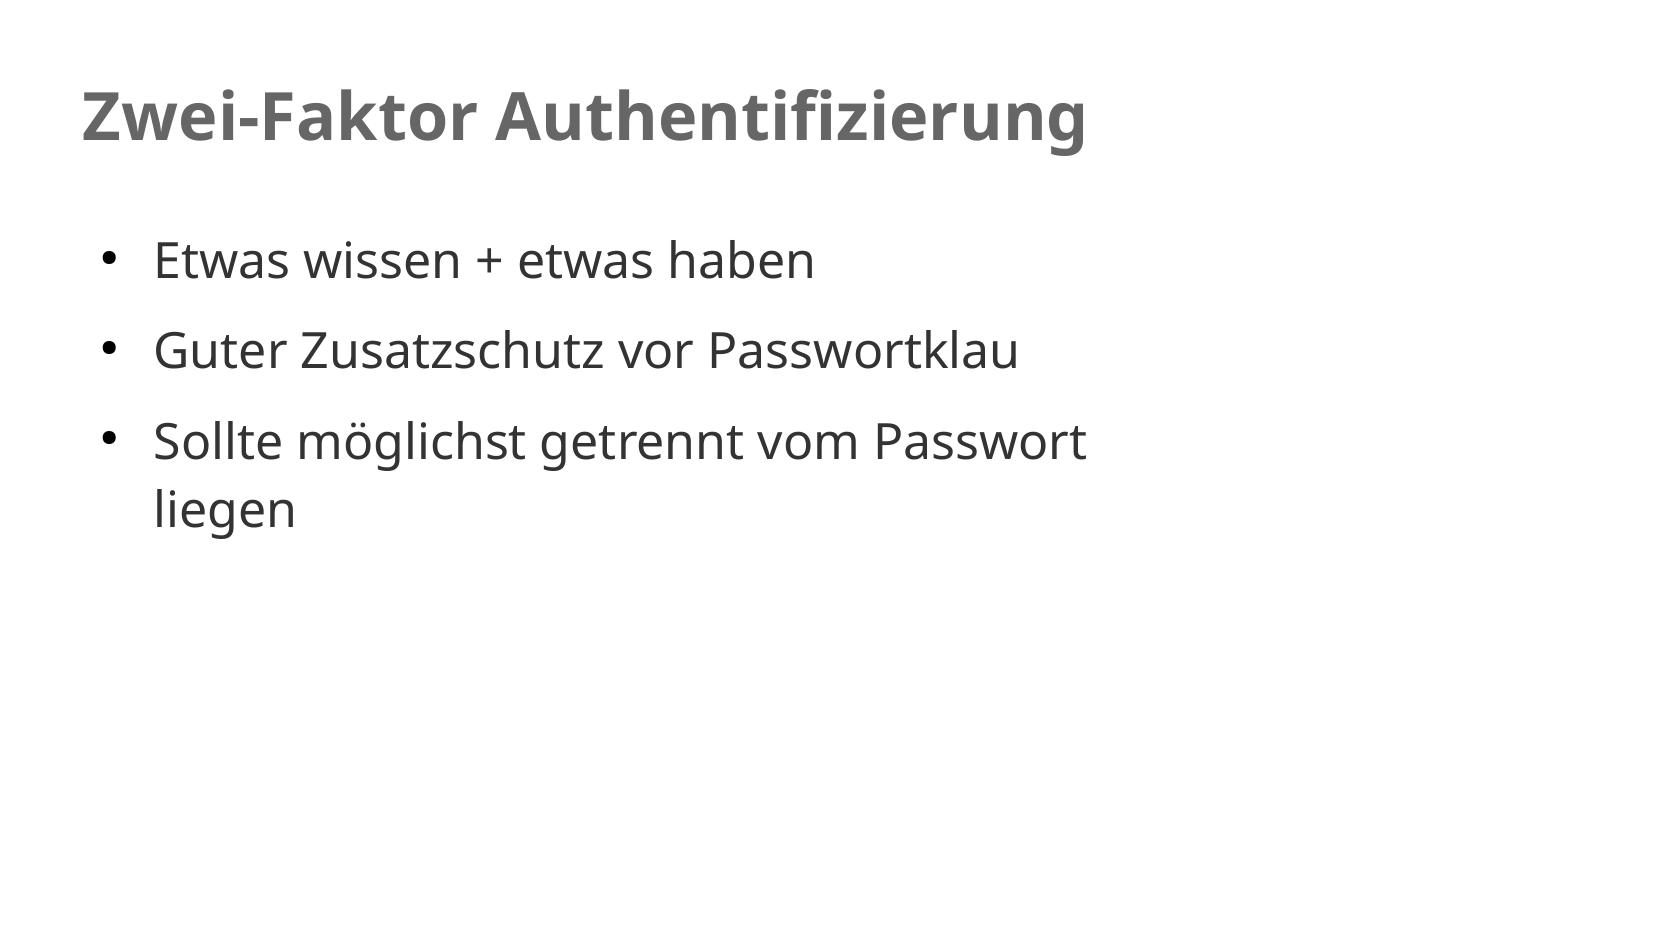

# Zwei-Faktor Authentifizierung
Etwas wissen + etwas haben
Guter Zusatzschutz vor Passwortklau
Sollte möglichst getrennt vom Passwort liegen